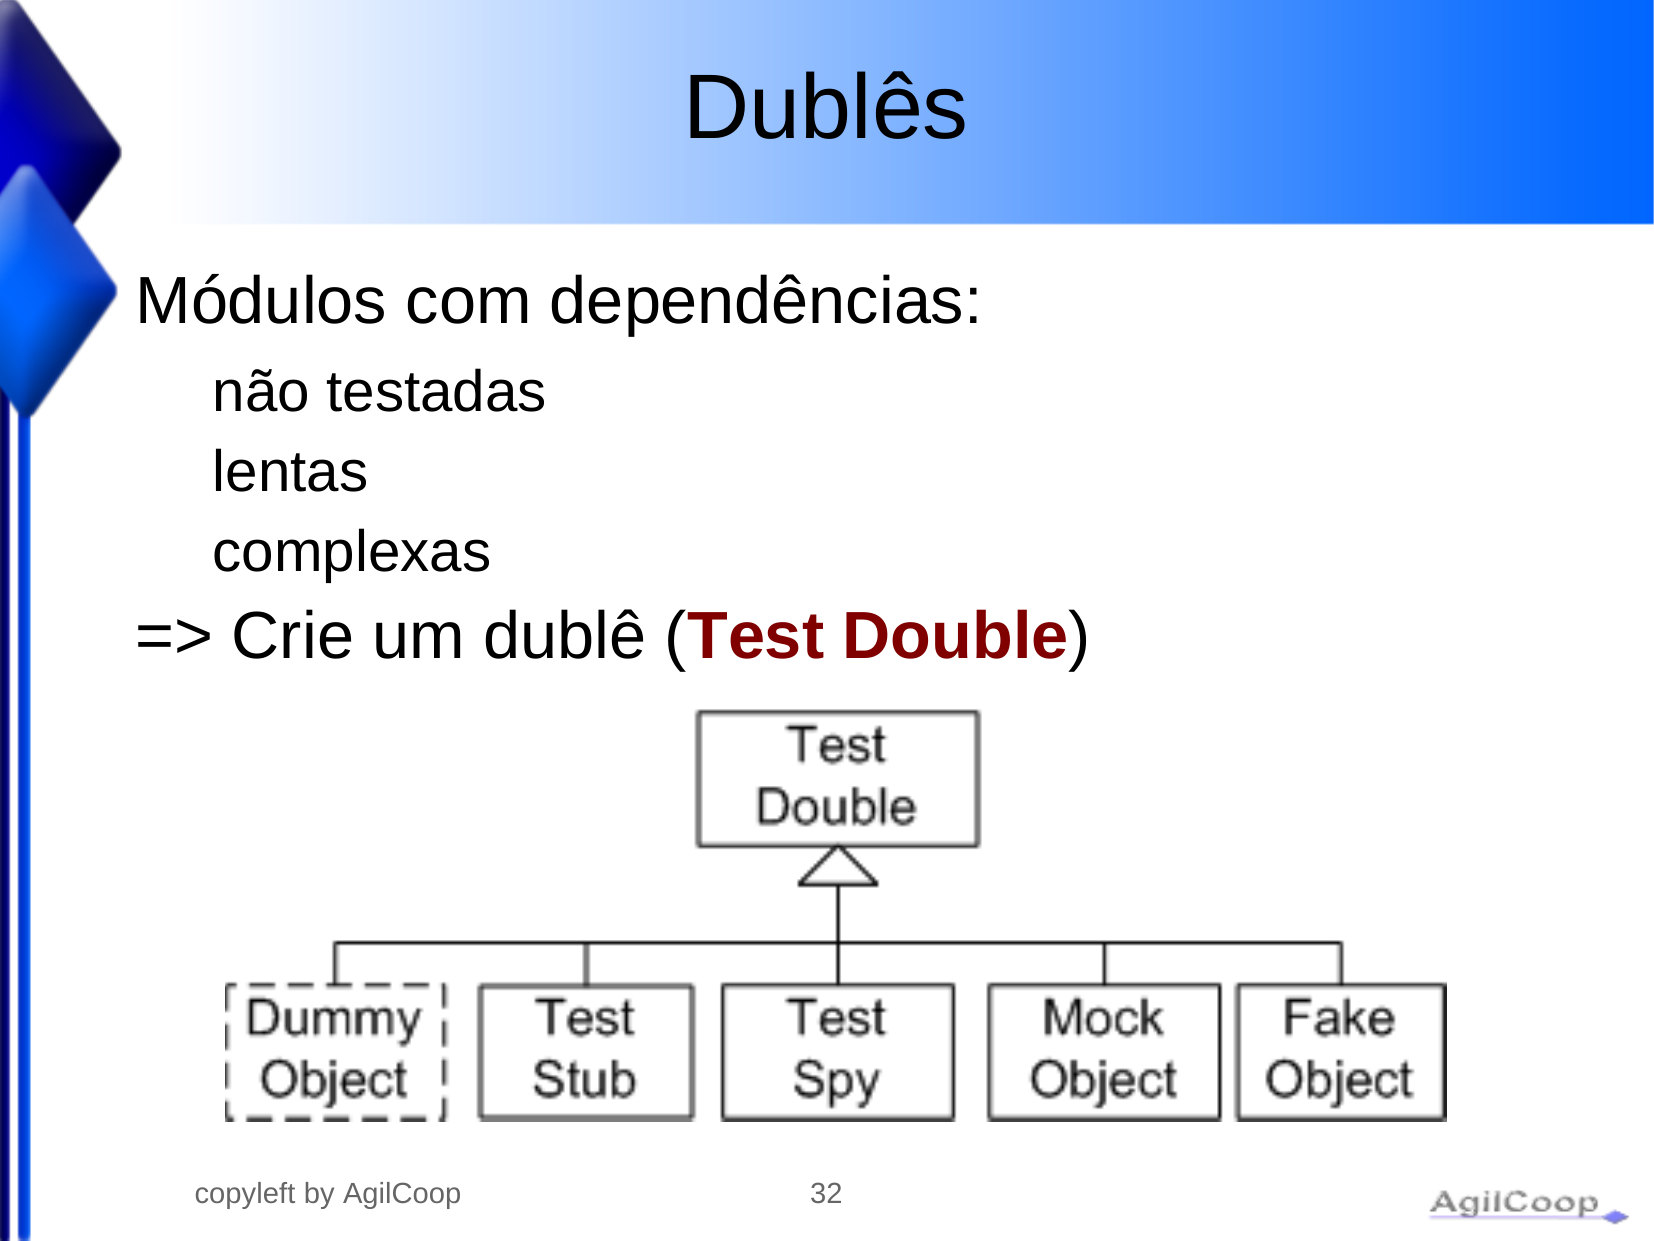

# Dublês
Módulos com dependências:
não testadas
lentas
complexas
=> Crie um dublê (Test Double)
copyleft by AgilCoop
32